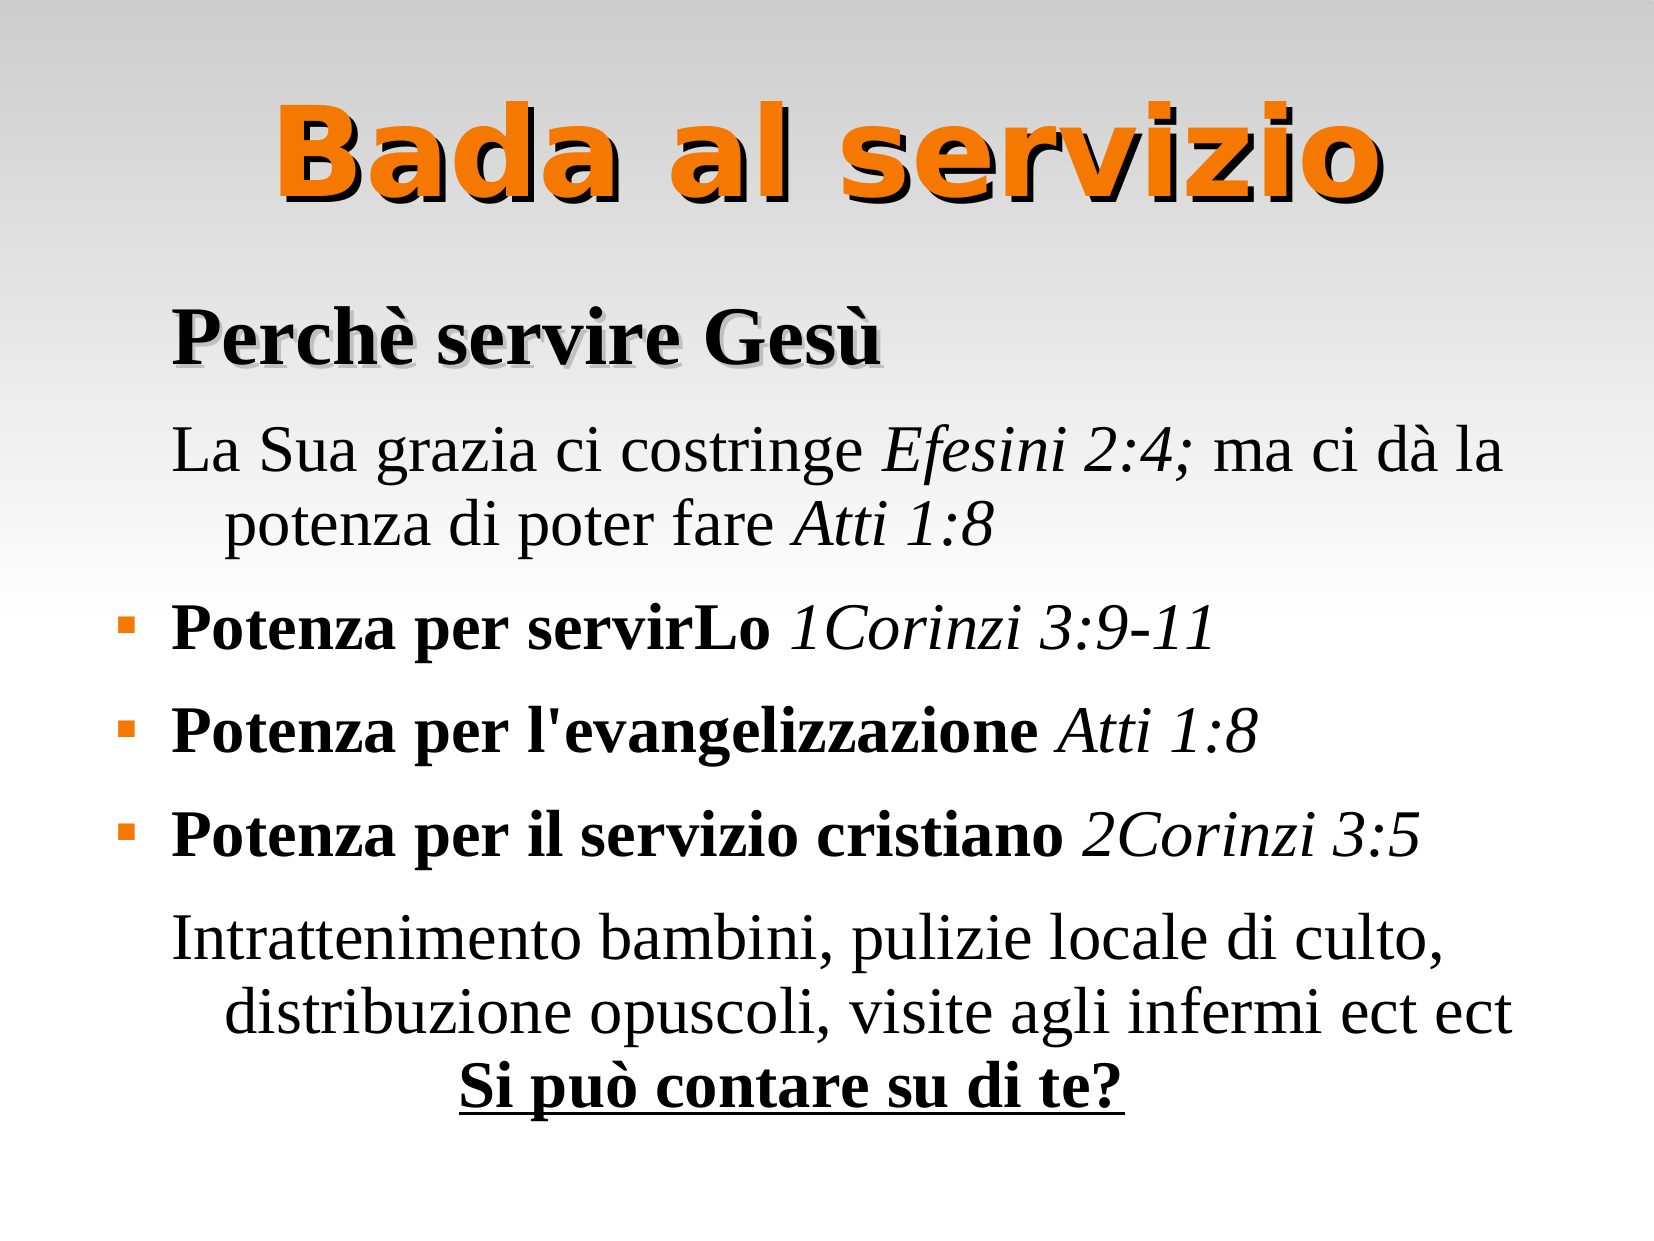

# Bada al servizio
Perchè servire Gesù
La Sua grazia ci costringe Efesini 2:4; ma ci dà la potenza di poter fare Atti 1:8
Potenza per servirLo 1Corinzi 3:9-11
Potenza per l'evangelizzazione Atti 1:8
Potenza per il servizio cristiano 2Corinzi 3:5
Intrattenimento bambini, pulizie locale di culto, distribuzione opuscoli, visite agli infermi ect ect Si può contare su di te?